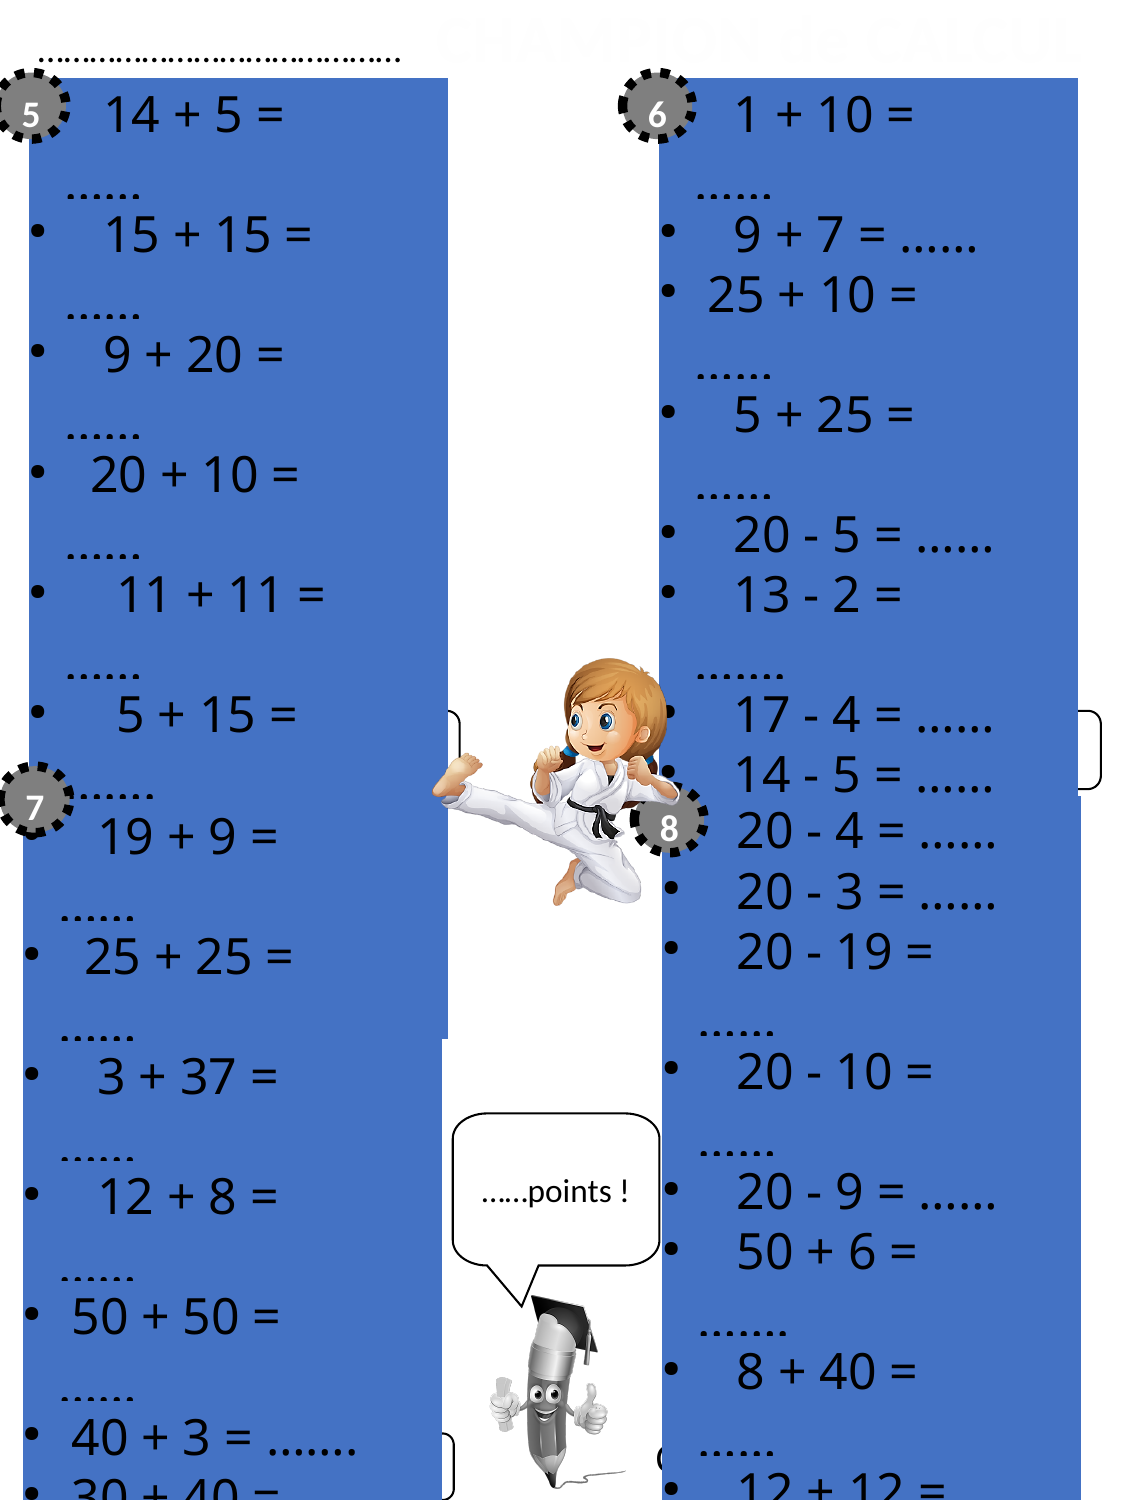

CHAMPION de CALCUL
……………………………………
5
6
| 14 + 5 = …… | |
| --- | --- |
| 15 + 15 = …… | |
| 9 + 20 = …… | |
| 20 + 10 = …… | |
| 11 + 11 = …… | |
| 5 + 15 = ……. | |
| 14 + 2 = …… | |
| 20 + 30 = …… | |
| 1 + 10 = …… | |
| --- | --- |
| 9 + 7 = …… | |
| 25 + 10 = …… | |
| 5 + 25 = …… | |
| 20 - 5 = …… | |
| 13 - 2 = ……. | |
| 17 - 4 = …… | |
| 14 - 5 = …… | |
Compte tes points :
…..
Compte tes points :
…..
7
8
| 20 - 4 = …… | |
| --- | --- |
| 20 - 3 = …… | |
| 20 - 19 = …… | |
| 20 - 10 = …… | |
| 20 - 9 = …… | |
| 50 + 6 = ……. | |
| 8 + 40 = …… | |
| 12 + 12 = …… | |
| 19 + 9 = …… | |
| --- | --- |
| 25 + 25 = …… | |
| 3 + 37 = …… | |
| 12 + 8 = …… | |
| 50 + 50 = …… | |
| 40 + 3 = ……. | |
| 30 + 40 = …… | |
| 3 + 18 = …… | |
……points !
Compte tes points :
……
Compte tes points :
…..